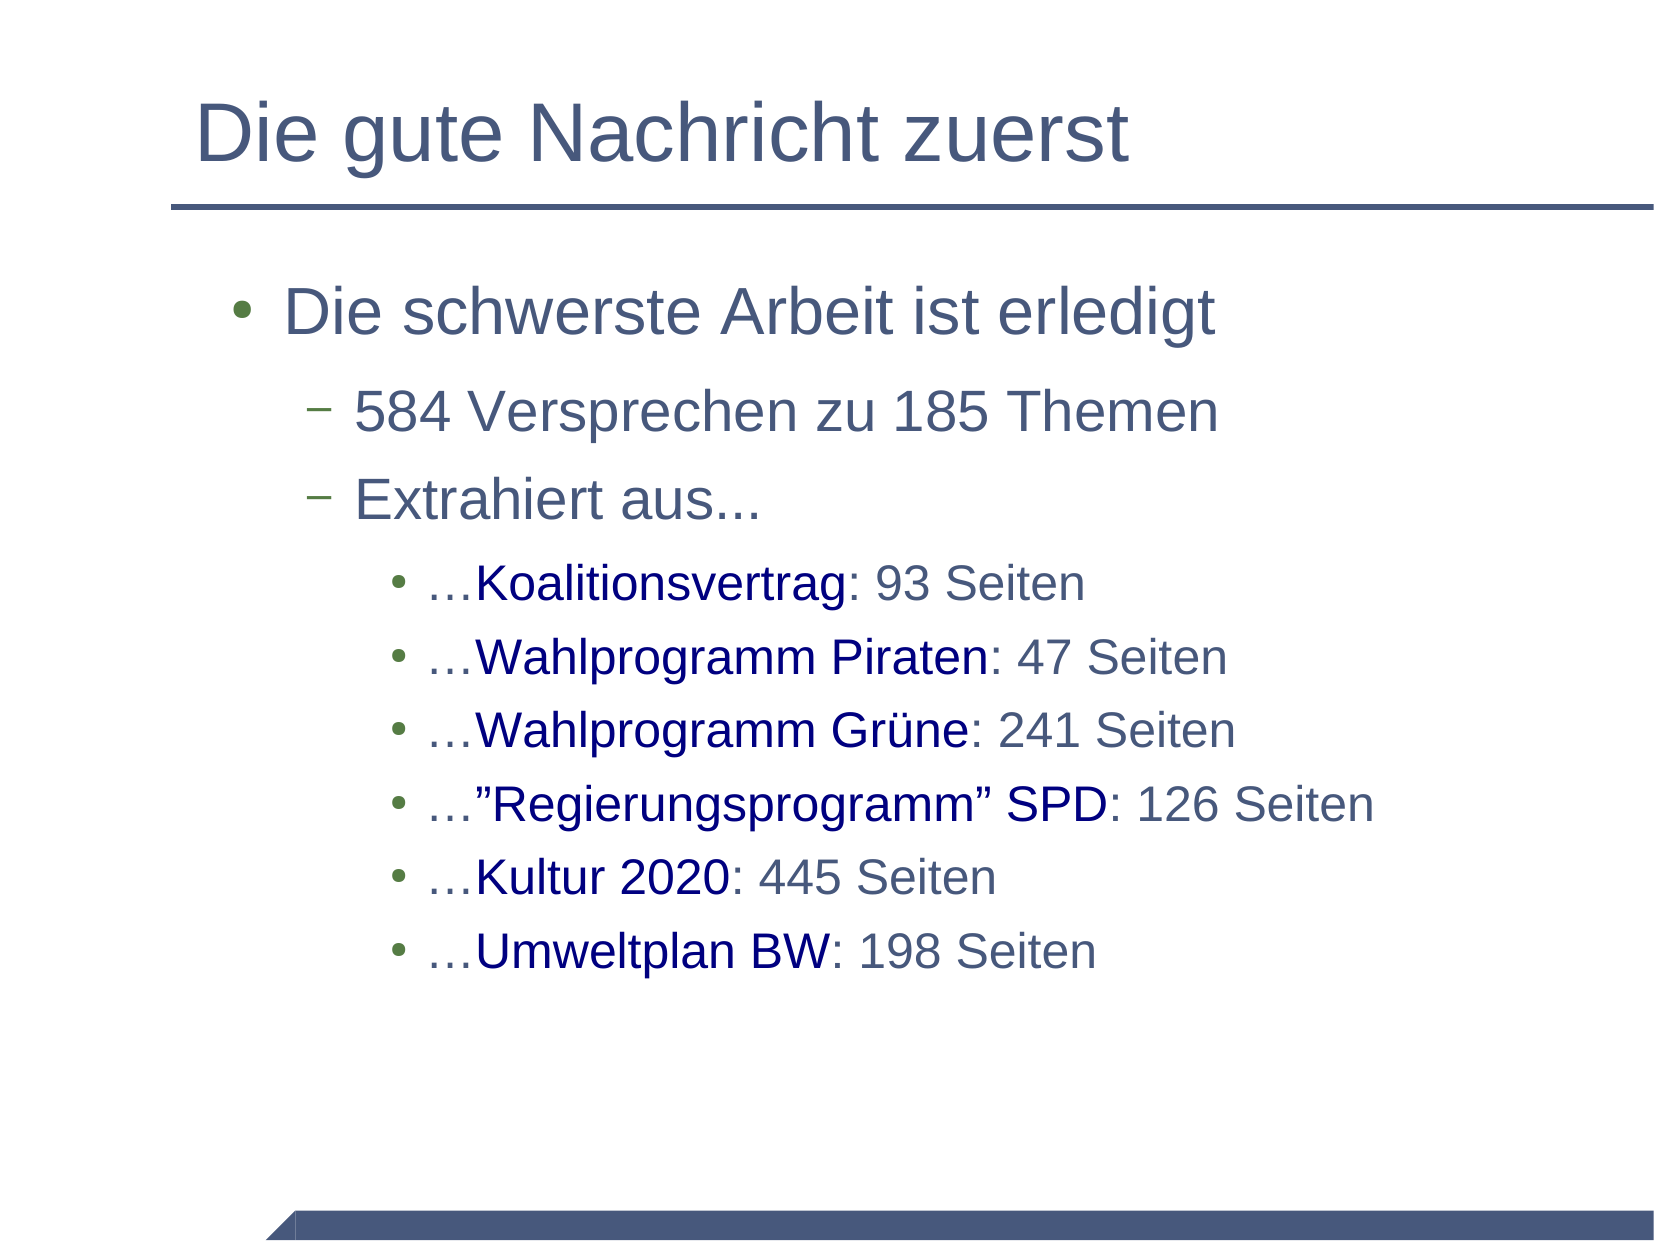

# Die gute Nachricht zuerst
Die schwerste Arbeit ist erledigt
584 Versprechen zu 185 Themen
Extrahiert aus...
…Koalitionsvertrag: 93 Seiten
…Wahlprogramm Piraten: 47 Seiten
…Wahlprogramm Grüne: 241 Seiten
…”Regierungsprogramm” SPD: 126 Seiten
…Kultur 2020: 445 Seiten
…Umweltplan BW: 198 Seiten